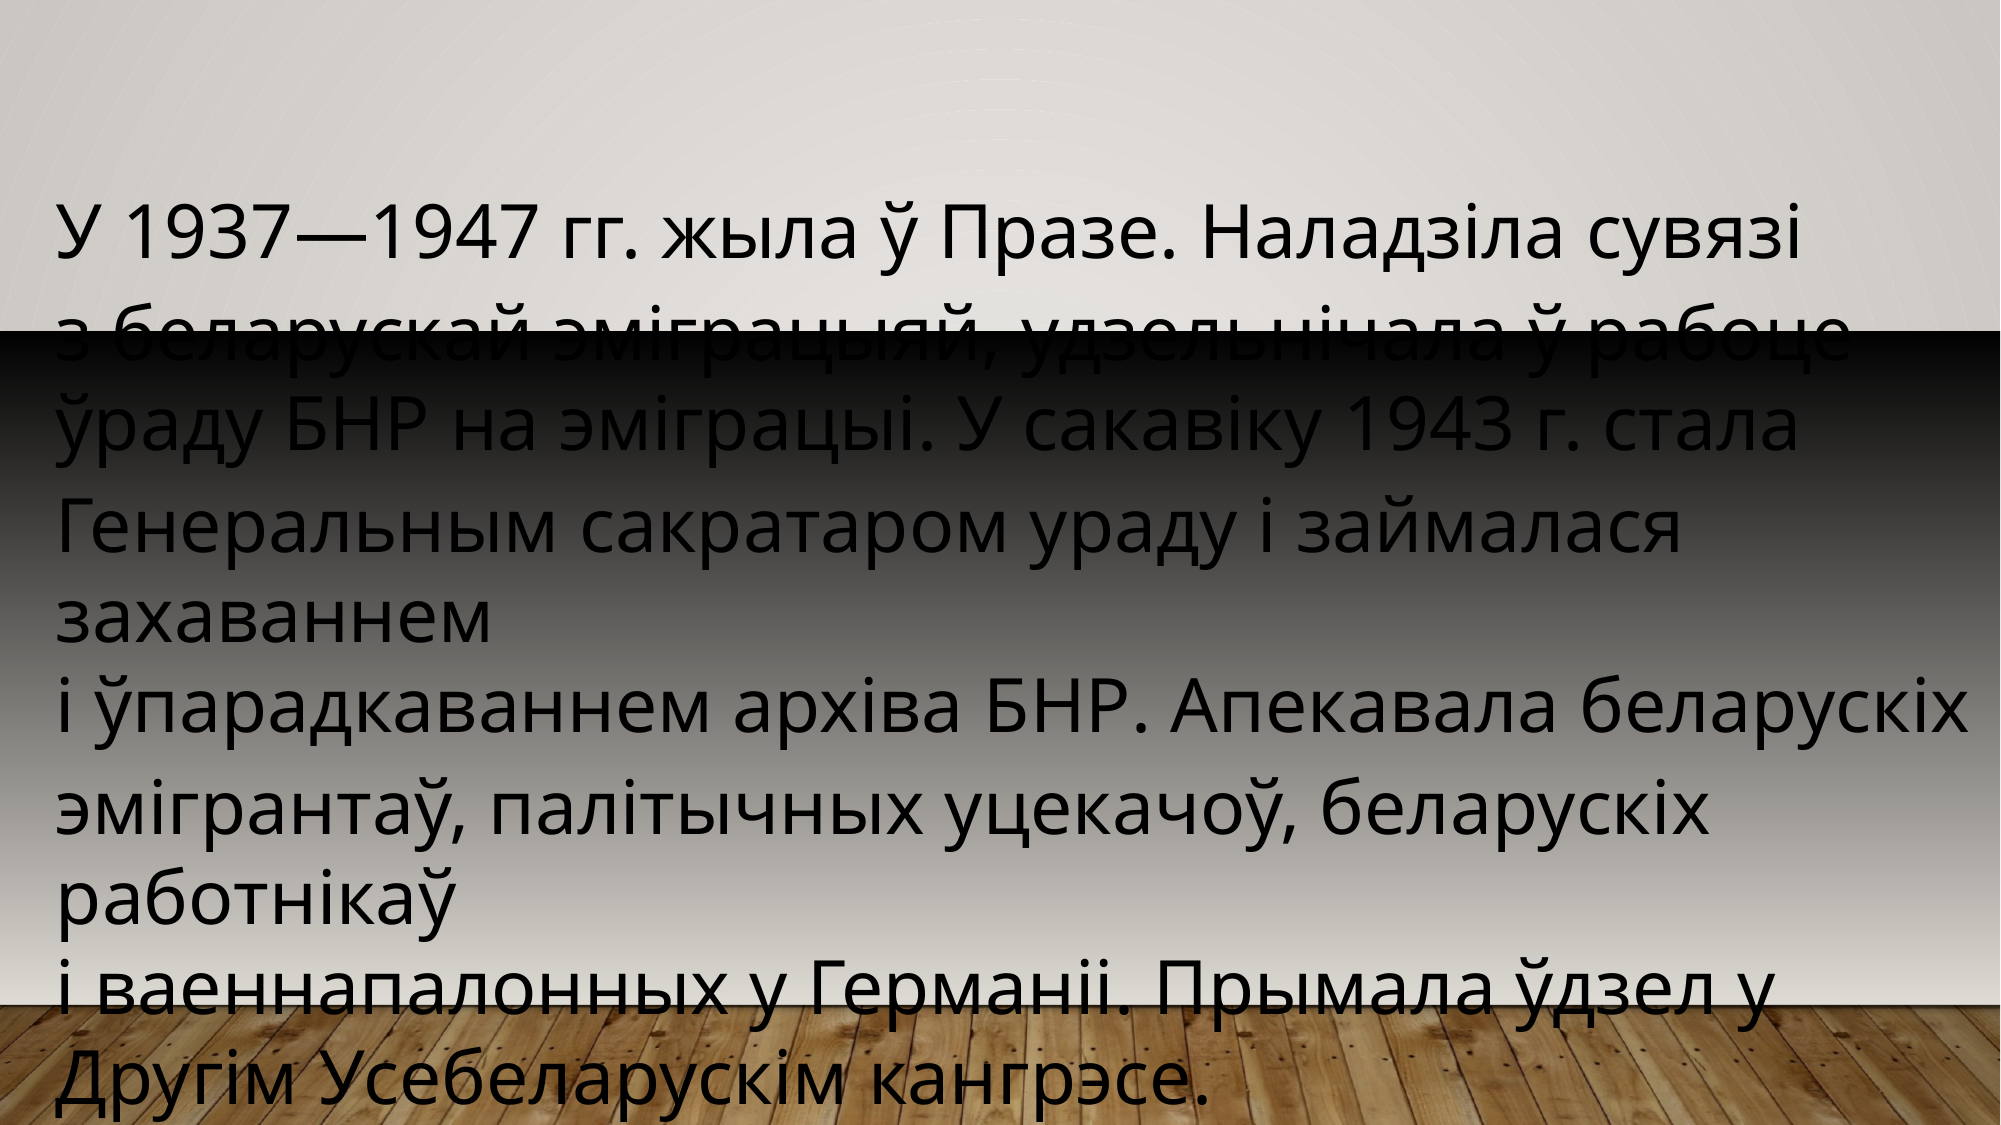

У 1937—1947 гг. жыла ў Празе. Наладзіла сувязі
з беларускай эміграцыяй, удзельнічала ў рабоце ўраду БНР на эміграцыі. У сакавіку 1943 г. стала Генеральным сакратаром ураду і займалася захаваннем
і ўпарадкаваннем архіва БНР. Апекавала беларускіх эмігрантаў, палітычных уцекачоў, беларускіх работнікаў
і ваеннапалонных у Германіі. Прымала ўдзел у Другім Усебеларускім кангрэсе.